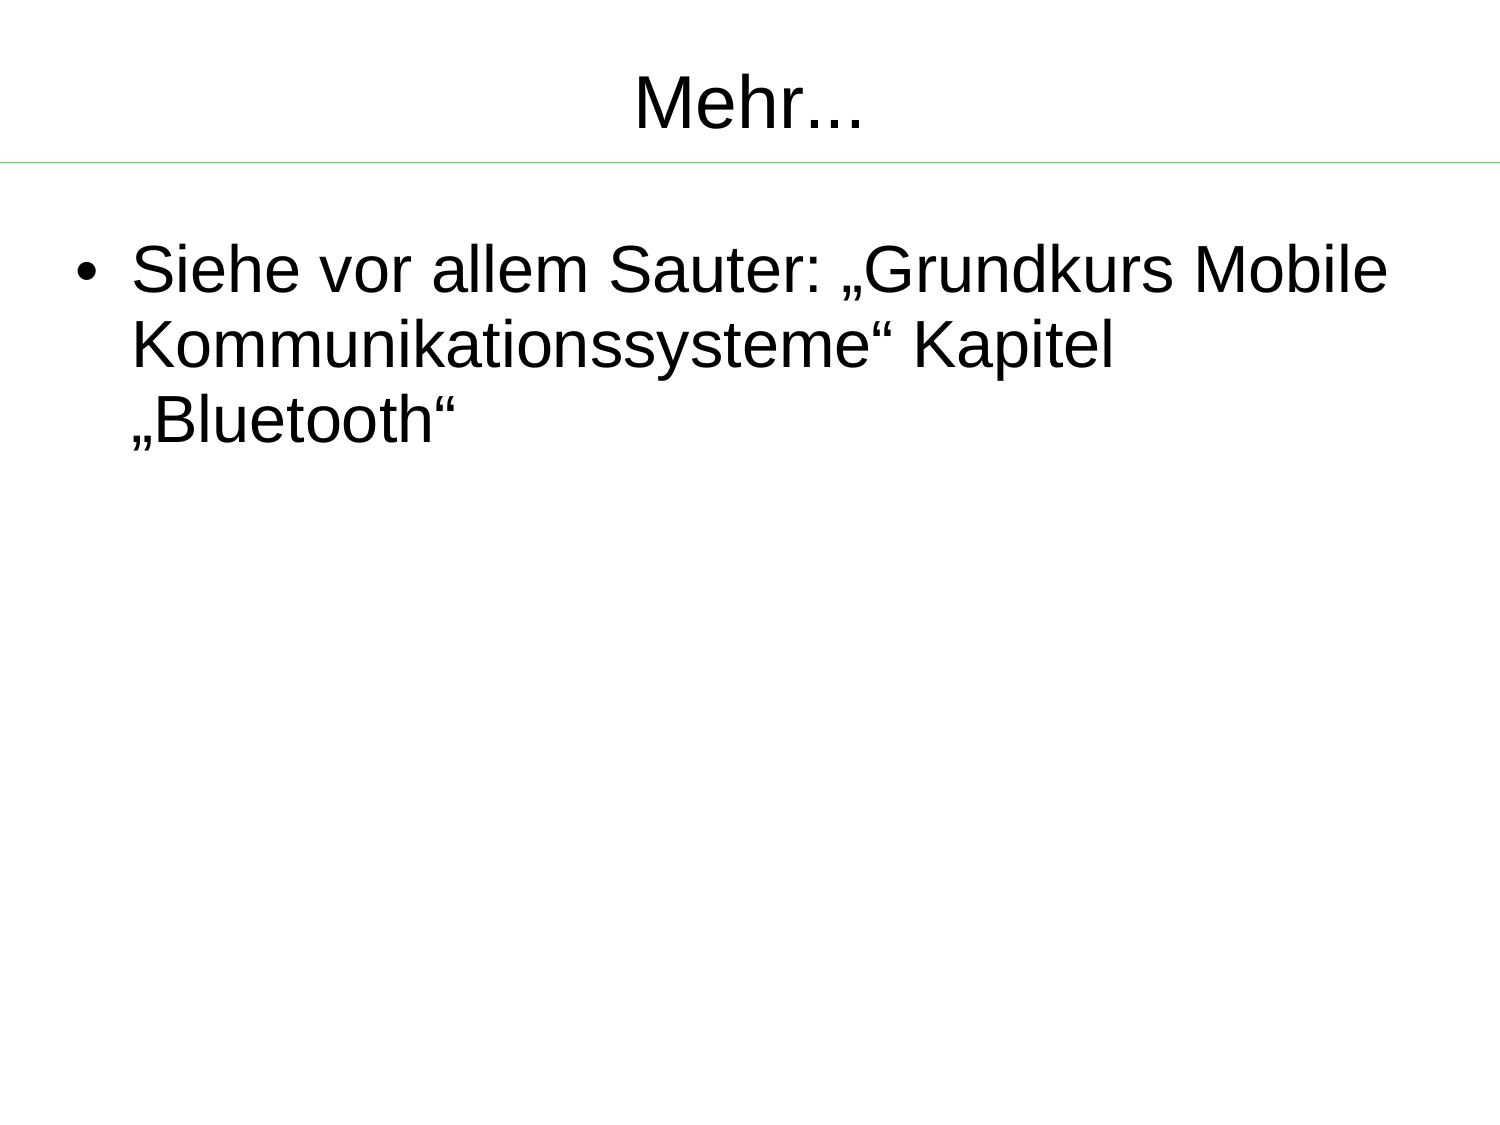

# Mehr...
Siehe vor allem Sauter: „Grundkurs Mobile Kommunikationssysteme“ Kapitel „Bluetooth“